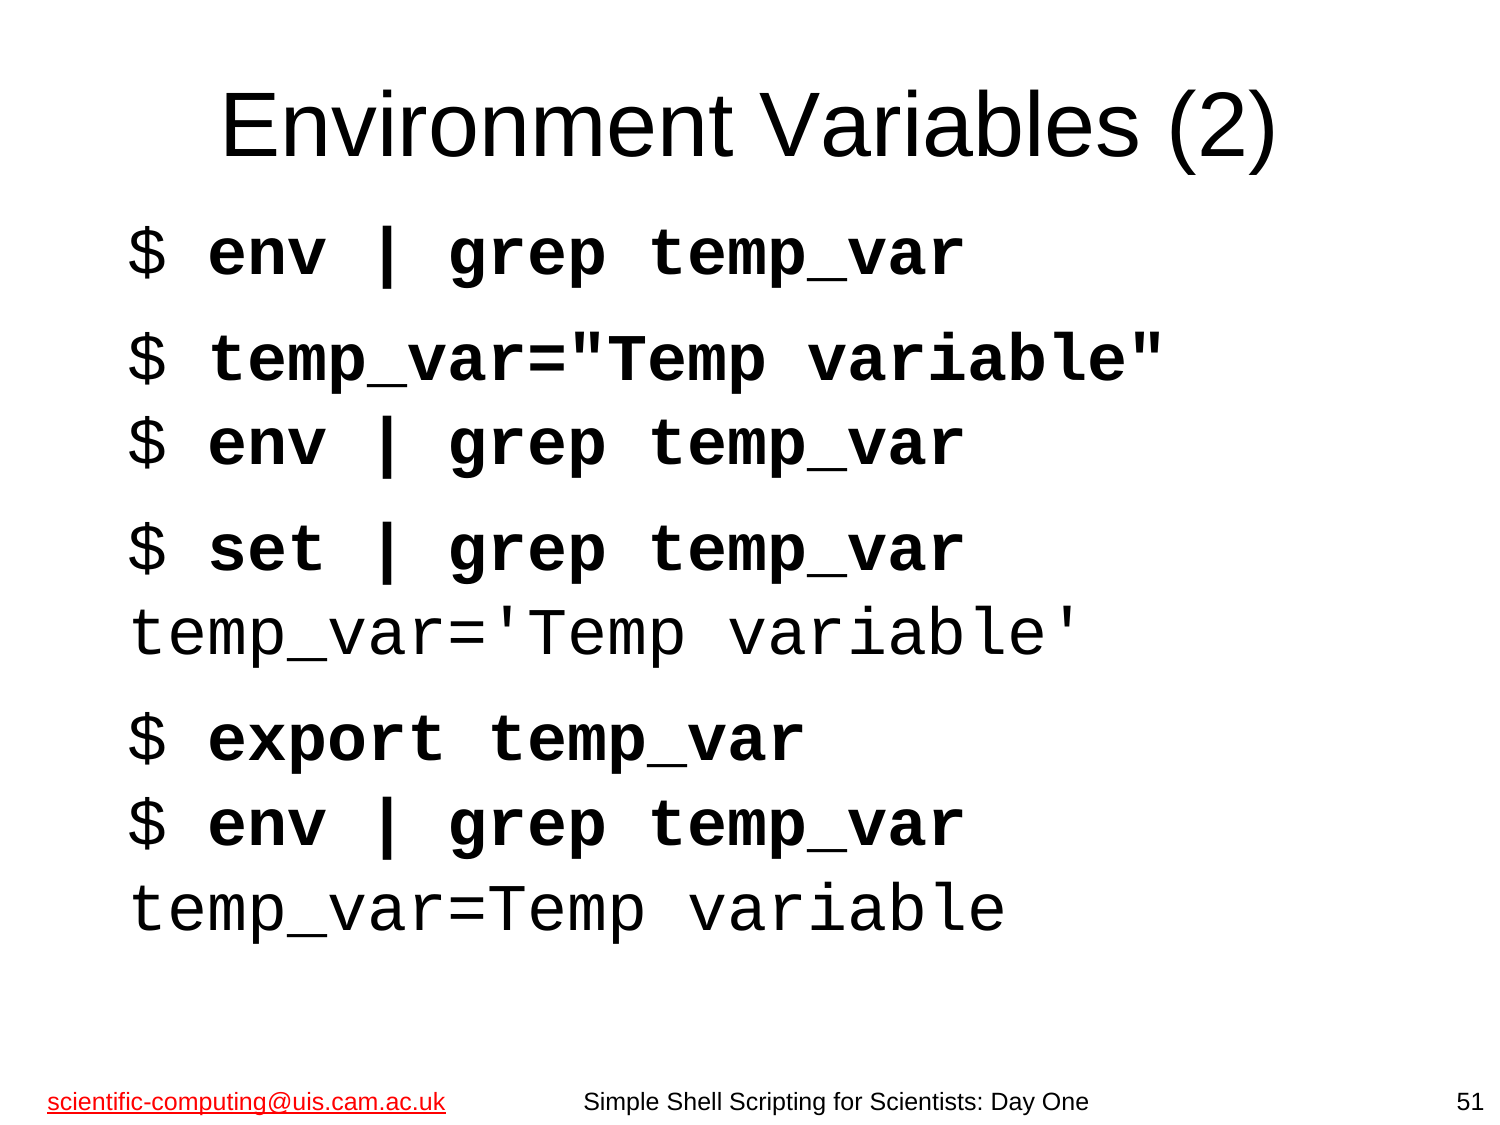

# Environment Variables (2)
$ env | grep temp_var
$ temp_var="Temp variable"
$ env | grep temp_var
$ set | grep temp_var
temp_var='Temp variable'
$ export temp_var
$ env | grep temp_var
temp_var=Temp variable
escience-support@ucs.cam.ac.uk	Simple Shell Scripting for Scientists: Day One
51